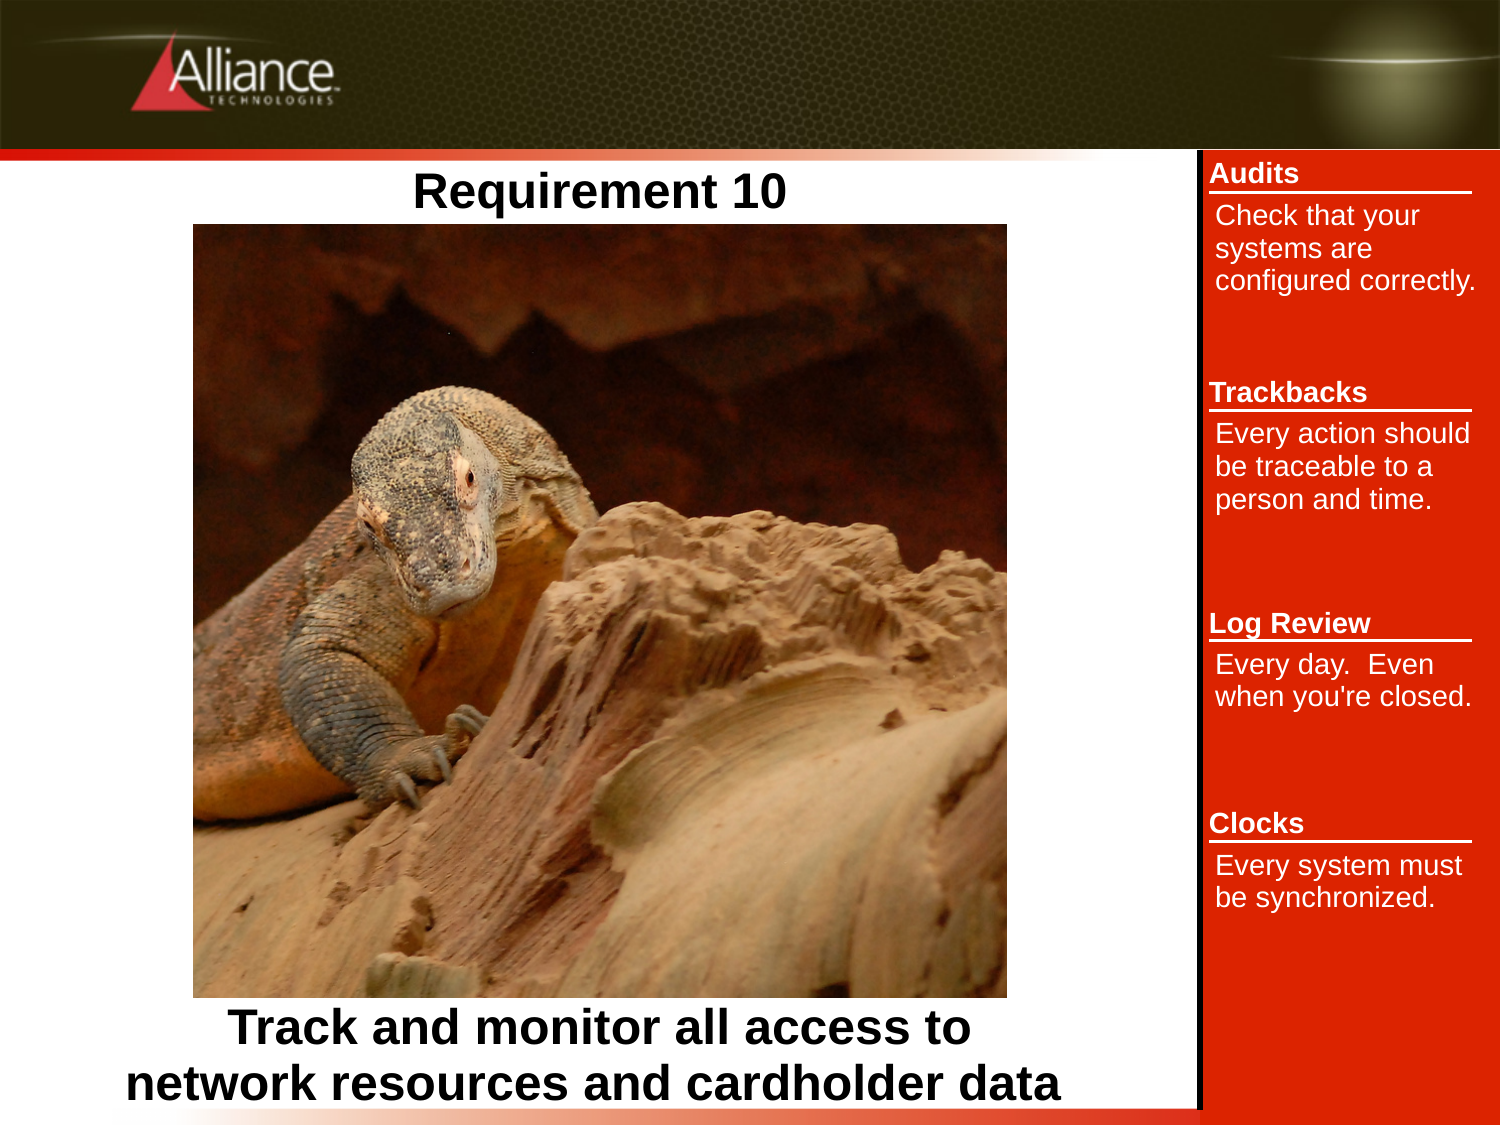

Audits
Requirement 10
Track and monitor all access to
network resources and cardholder data
Check that your systems are configured correctly.
Trackbacks
Every action should be traceable to a person and time.
Log Review
Every day. Even when you're closed.
Clocks
Every system must be synchronized.